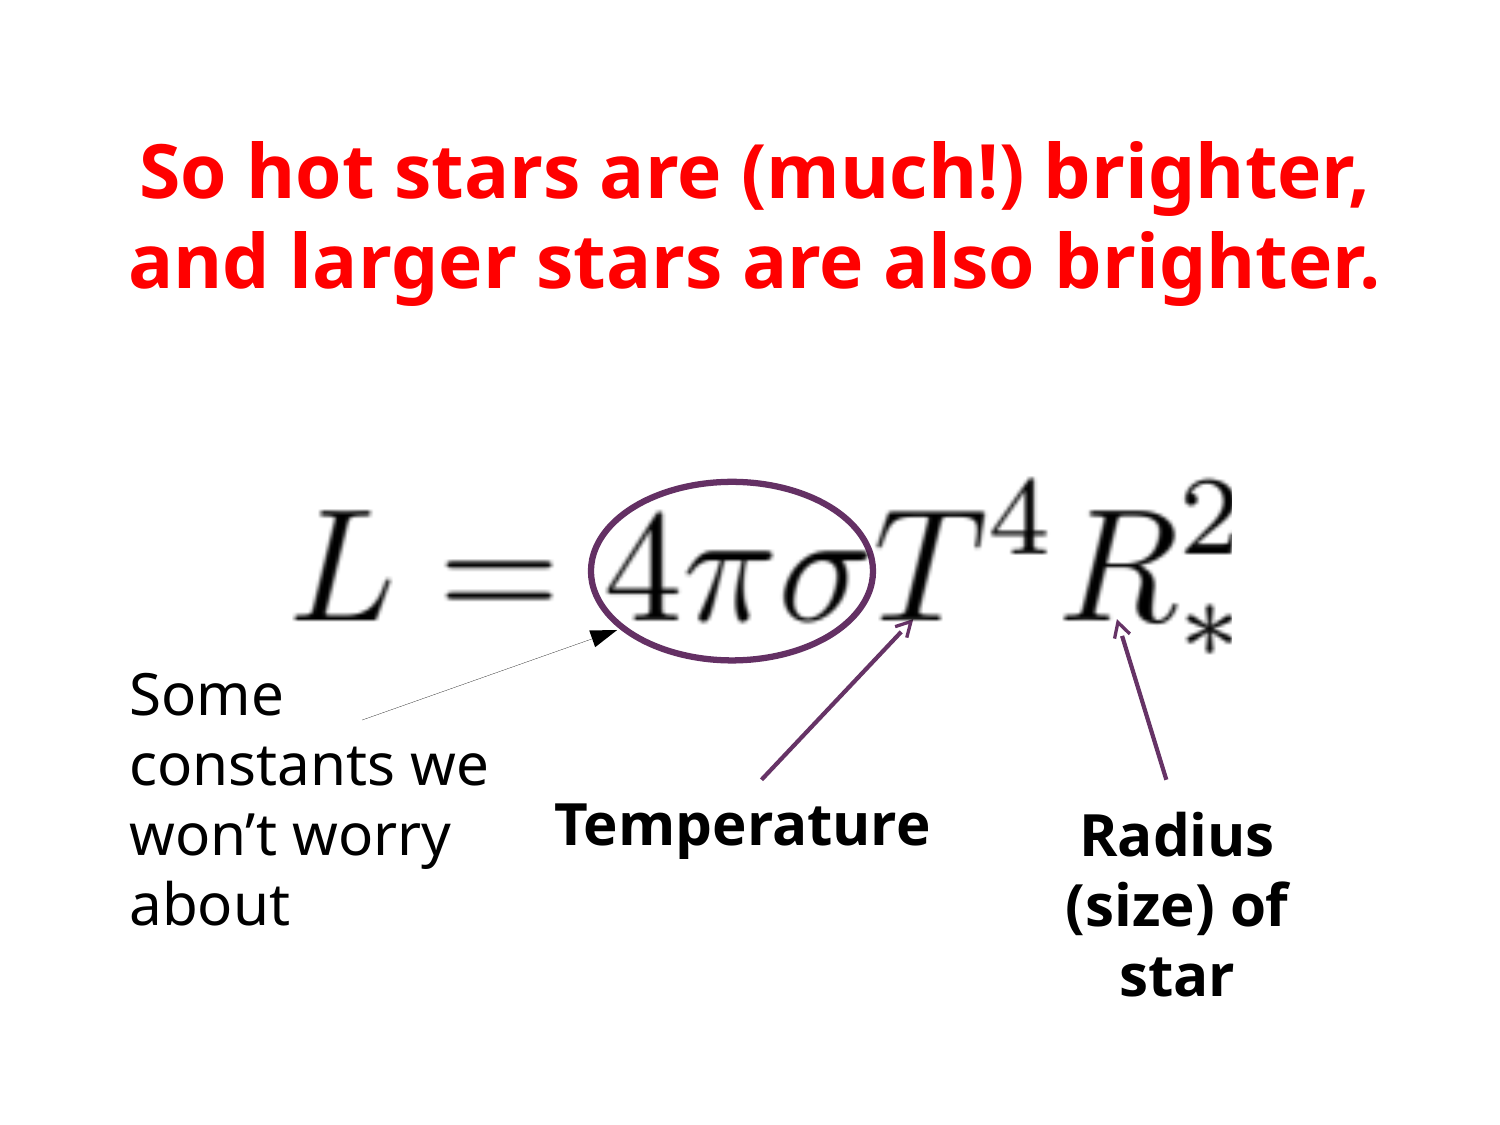

So hot stars are (much!) brighter, and larger stars are also brighter.
Some constants we won’t worry about
Temperature
Radius (size) of star